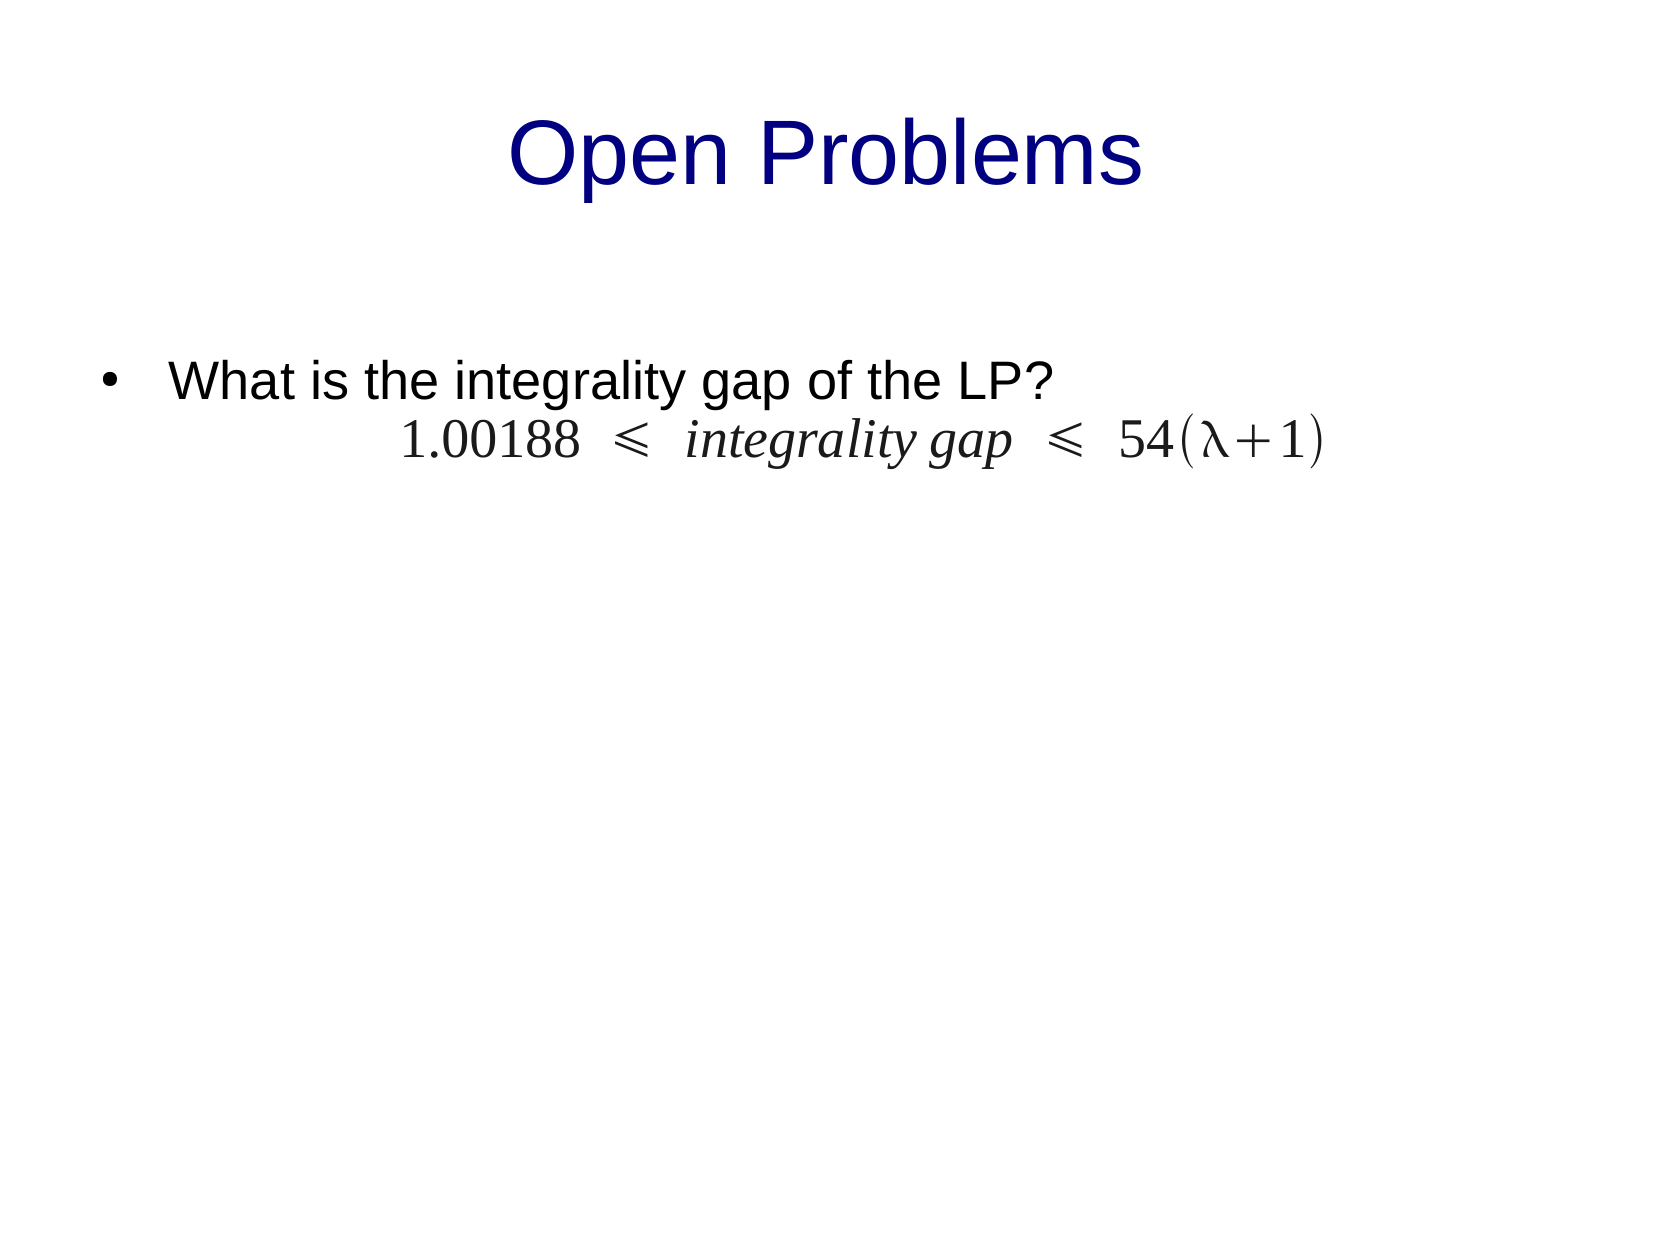

# Open Problems
 What is the integrality gap of the LP?